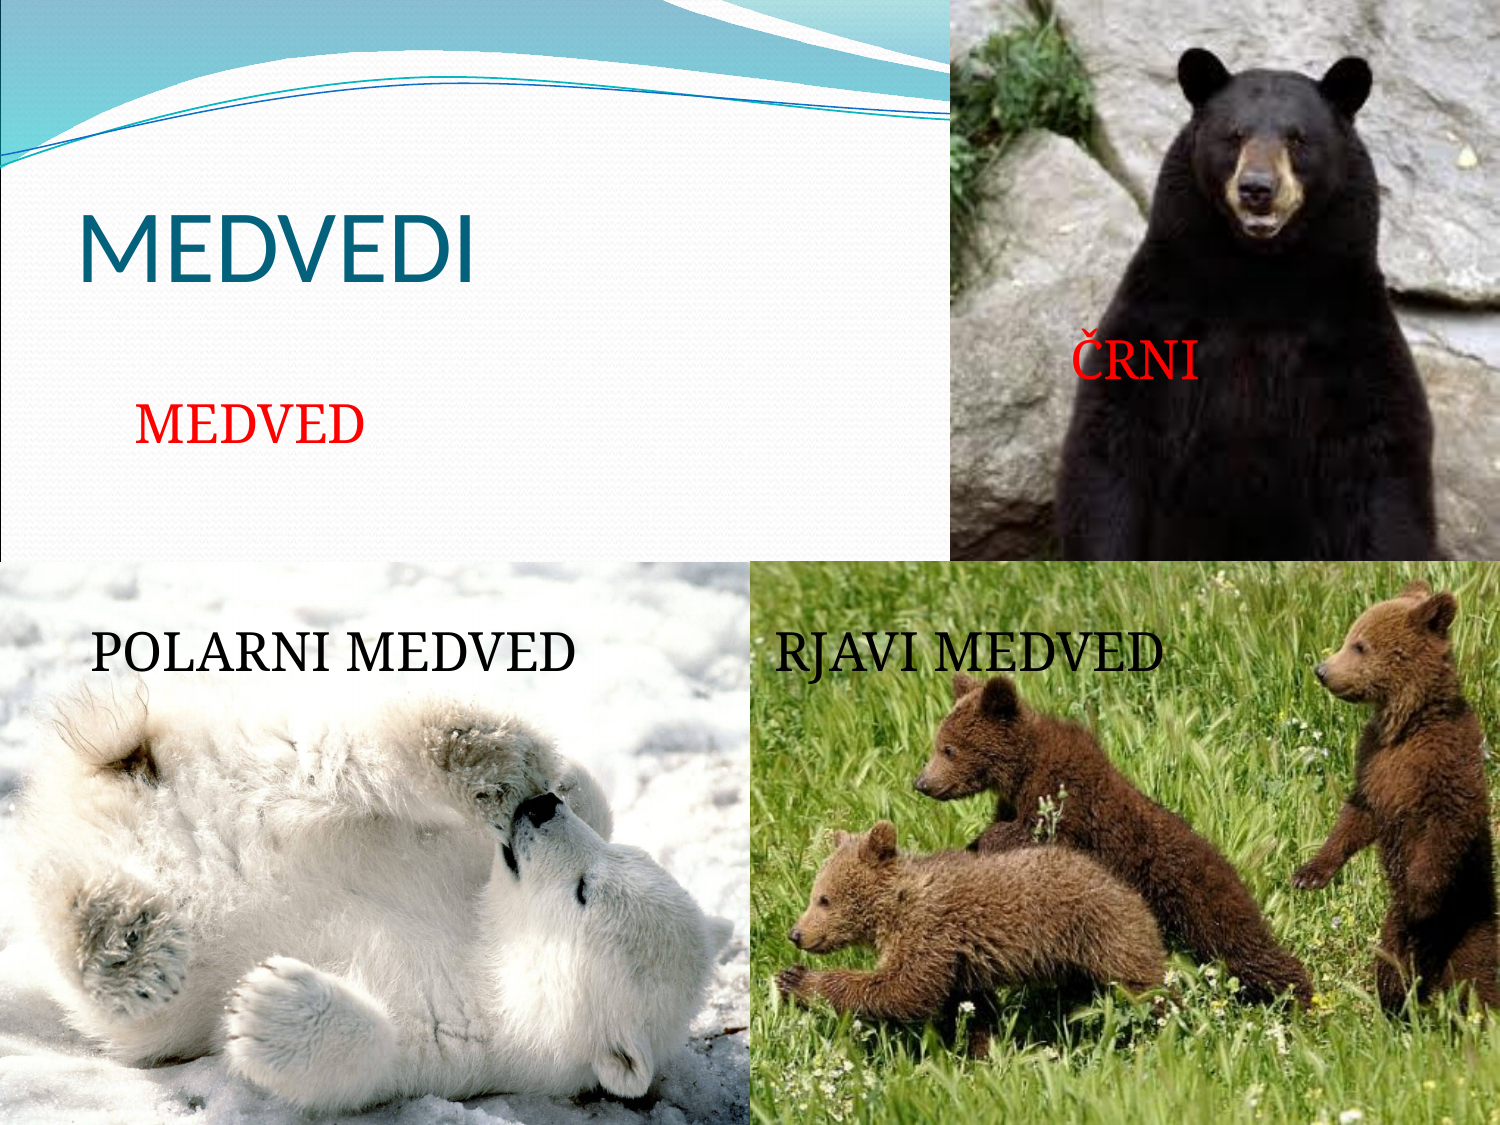

# MEDVEDI
 ČRNI MEDVED
POLARNI MEDVED RJAVI MEDVED